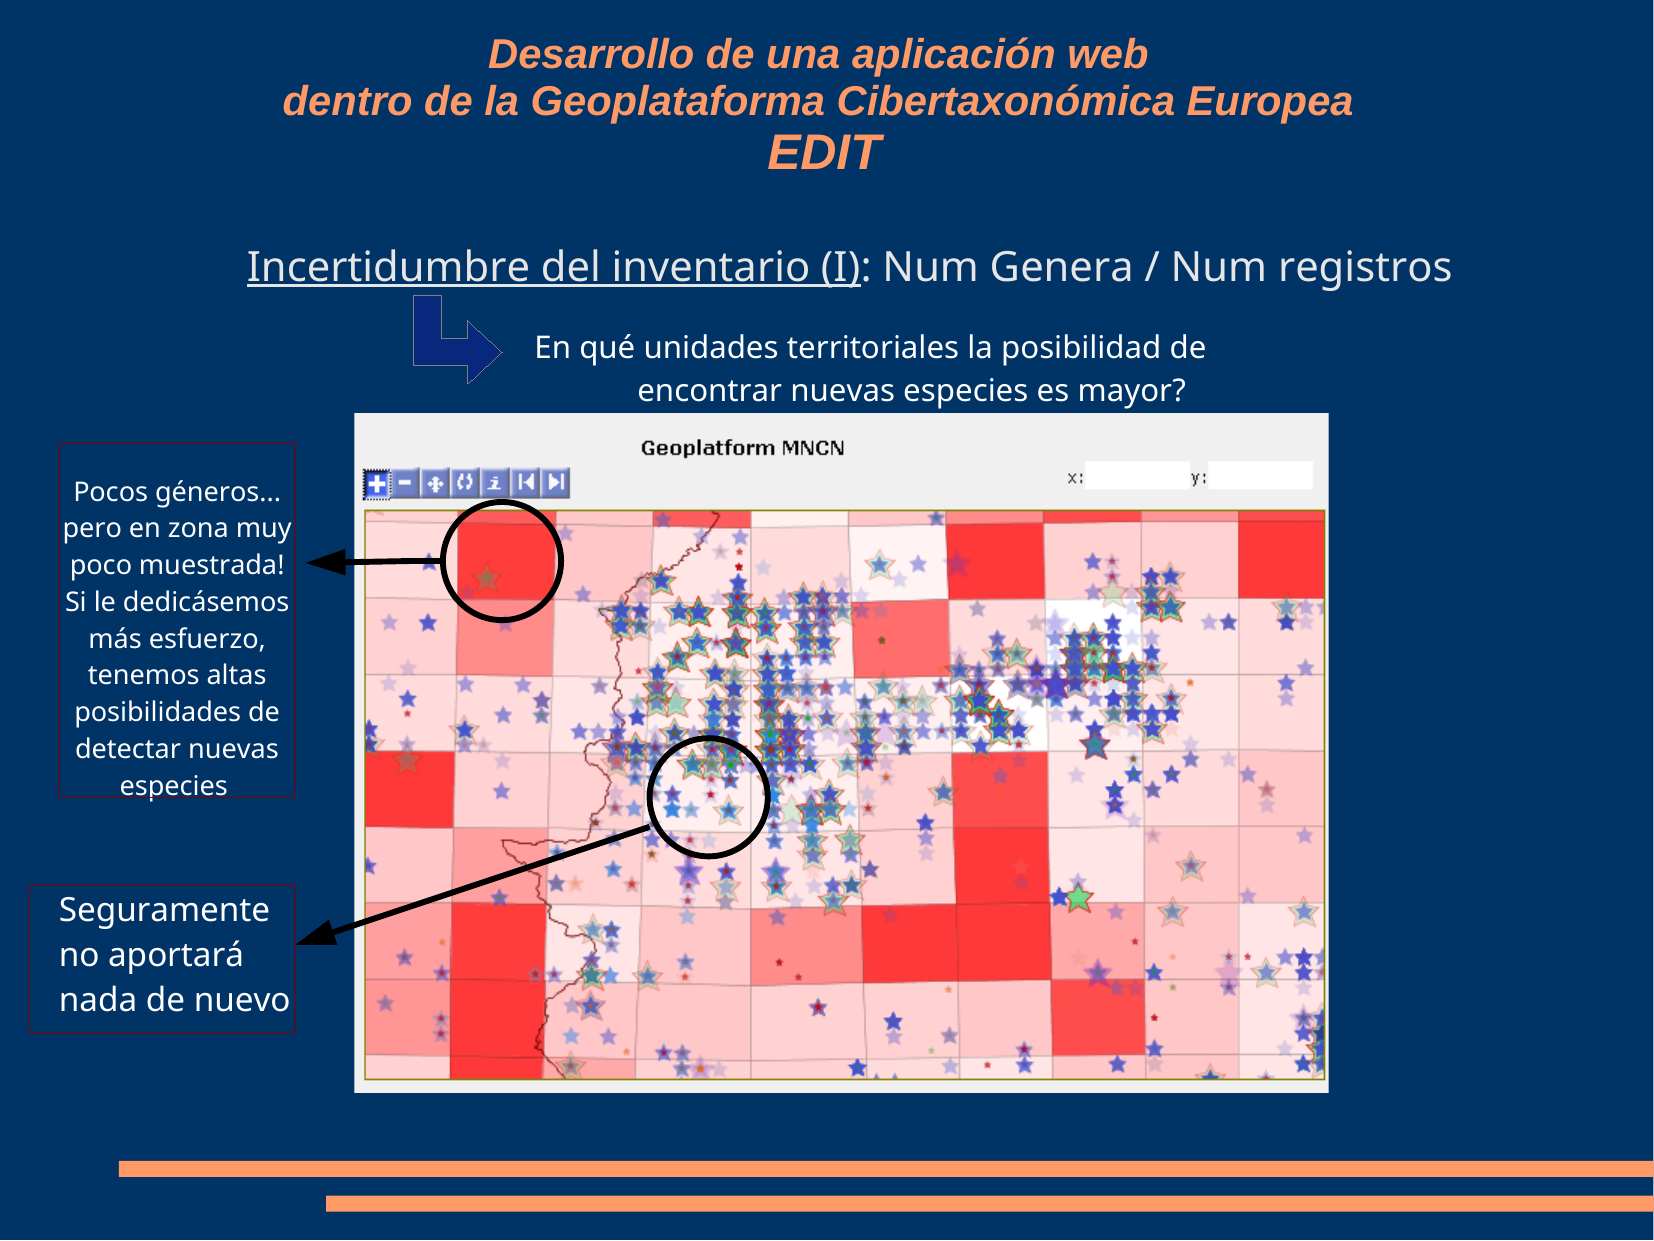

Desarrollo de una aplicación web
dentro de la Geoplataforma Cibertaxonómica Europea
EDIT
# Incertidumbre del inventario (I): Num Genera / Num registros
En qué unidades territoriales la posibilidad de 	 encontrar nuevas especies es mayor?
Pocos géneros... pero en zona muy poco muestrada!
Si le dedicásemos más esfuerzo, tenemos altas posibilidades de detectar nuevas especies
Seguramente no aportará nada de nuevo